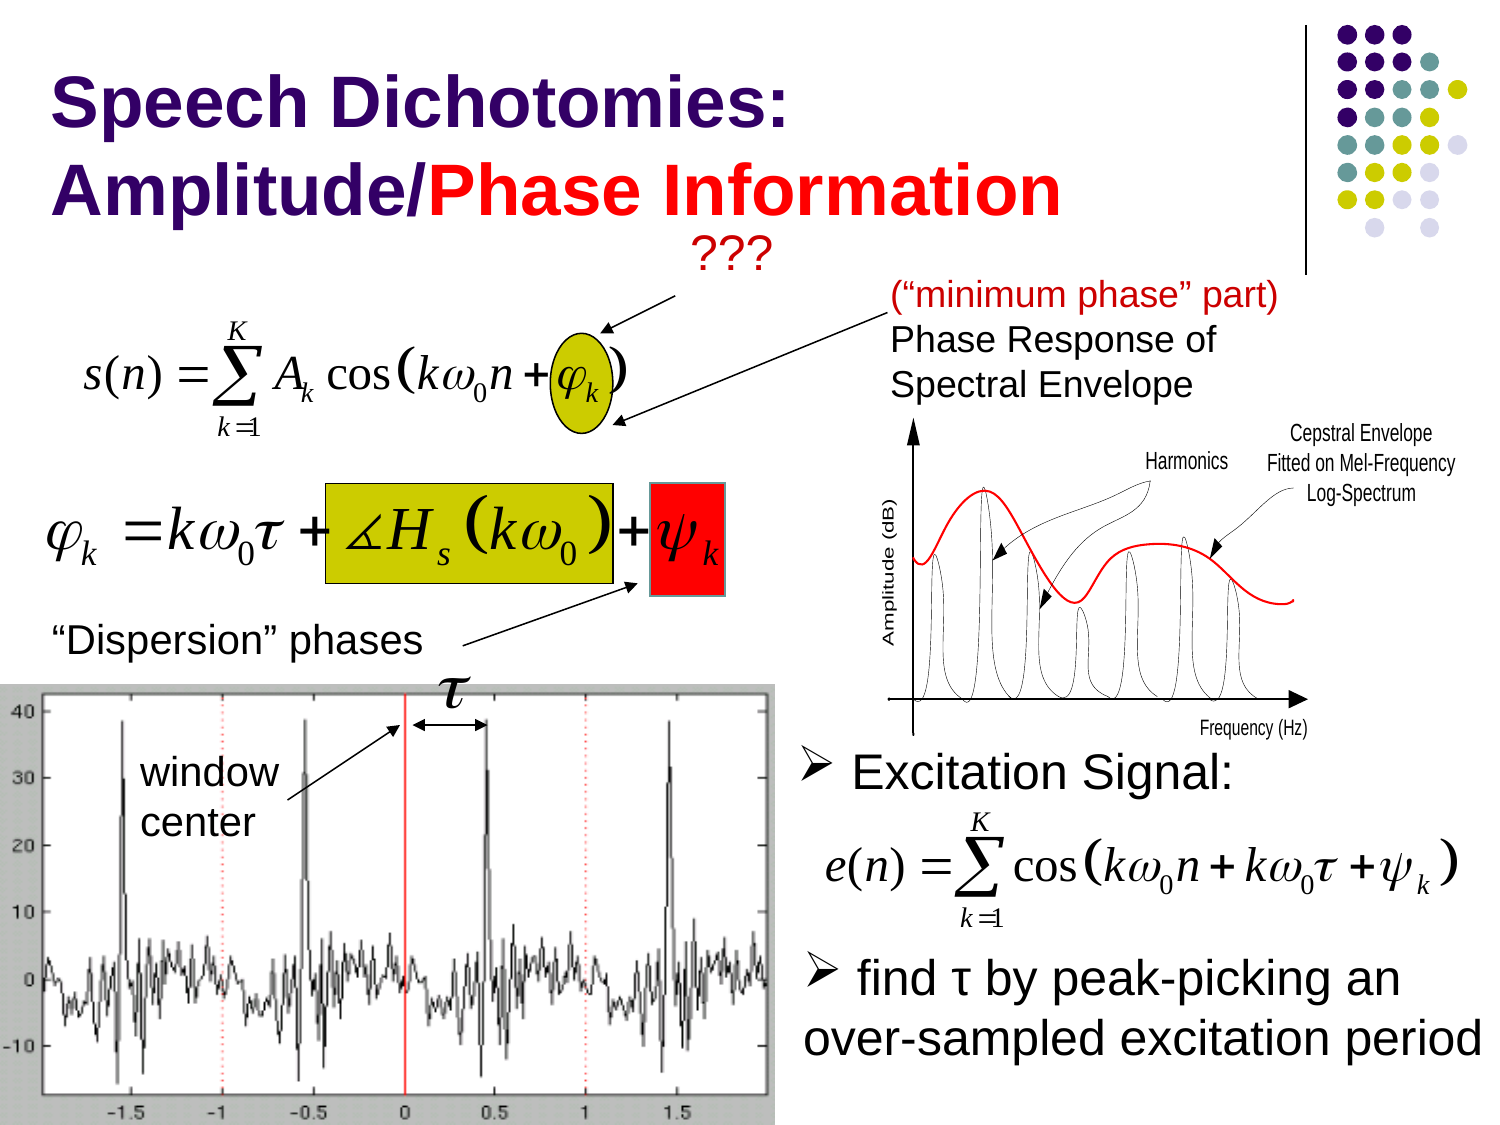

Speech Dichotomies:
Amplitude/Phase Information
???
(“minimum phase” part)
Phase Response of
Spectral Envelope
“Dispersion” phases
 Excitation Signal:
window
center
 find τ by peak-picking an
over-sampled excitation period